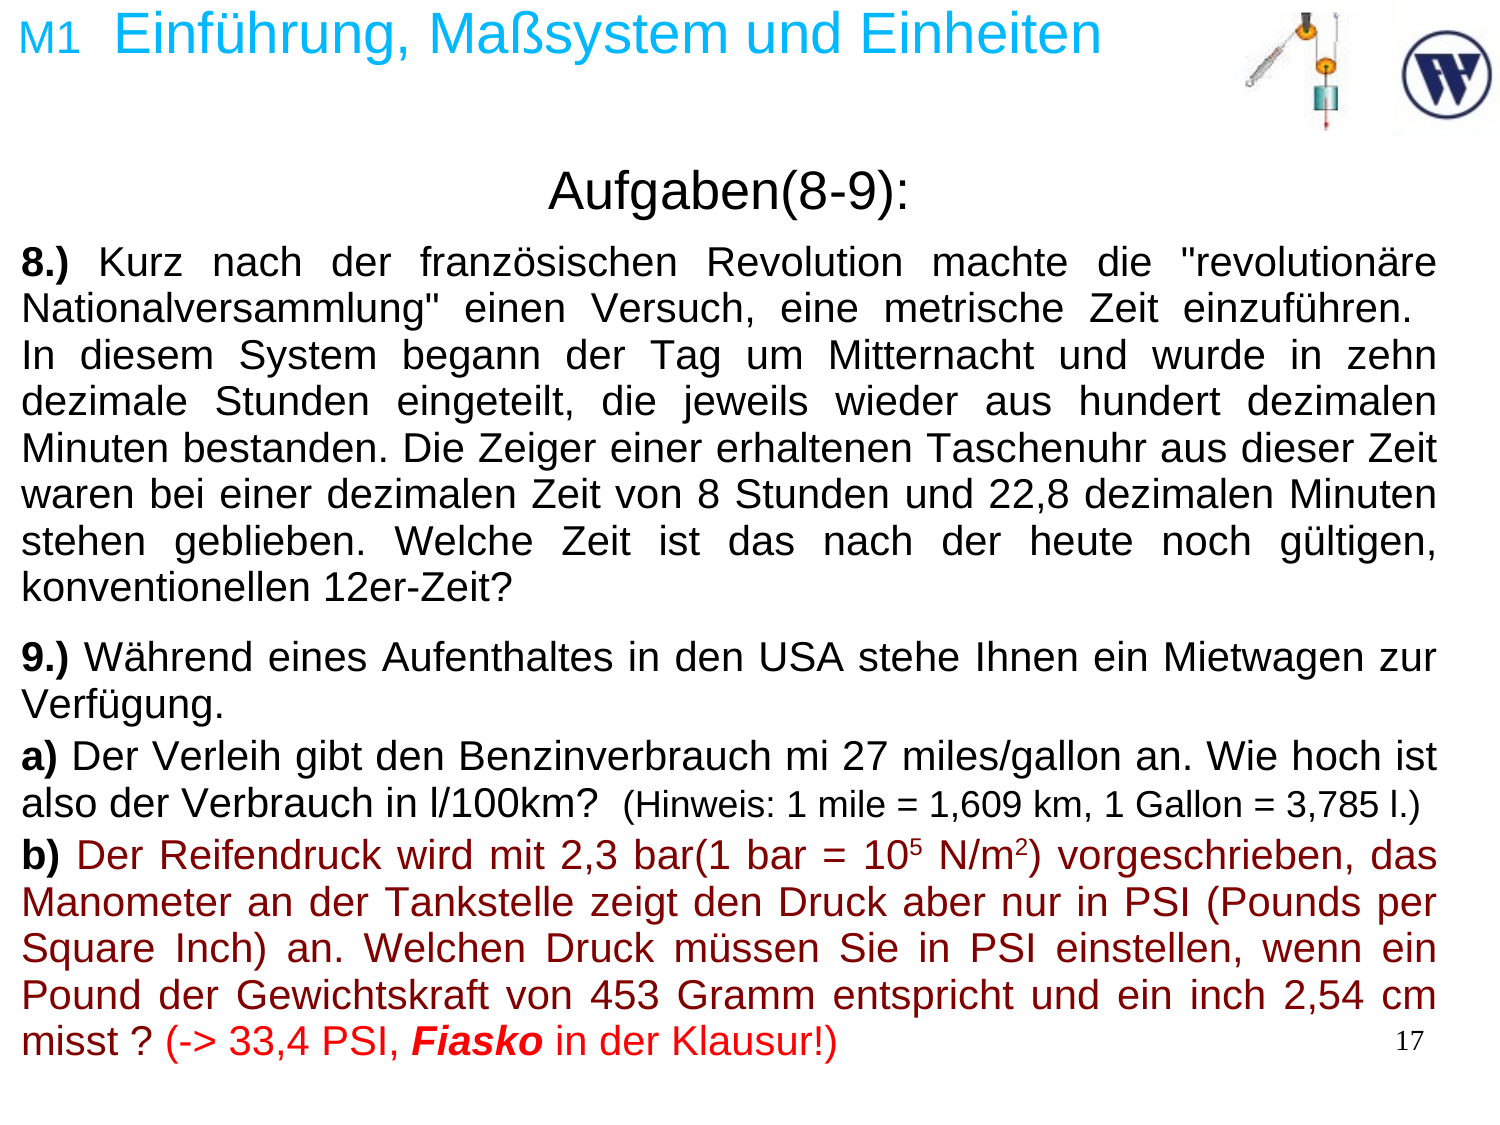

Aufgaben(8-9):
8.) Kurz nach der französischen Revolution machte die "revolutionäre Nationalversammlung" einen Versuch, eine metrische Zeit einzuführen.
In diesem System begann der Tag um Mitternacht und wurde in zehn dezimale Stunden eingeteilt, die jeweils wieder aus hundert dezimalen Minuten bestanden. Die Zeiger einer erhaltenen Taschenuhr aus dieser Zeit waren bei einer dezimalen Zeit von 8 Stunden und 22,8 dezimalen Minuten stehen geblieben. Welche Zeit ist das nach der heute noch gültigen, konventionellen 12er-Zeit?
9.) Während eines Aufenthaltes in den USA stehe Ihnen ein Mietwagen zur Verfügung.
a) Der Verleih gibt den Benzinverbrauch mi 27 miles/gallon an. Wie hoch ist also der Verbrauch in l/100km? (Hinweis: 1 mile = 1,609 km, 1 Gallon = 3,785 l.)
b) Der Reifendruck wird mit 2,3 bar(1 bar = 105 N/m2) vorgeschrieben, das Manometer an der Tankstelle zeigt den Druck aber nur in PSI (Pounds per Square Inch) an. Welchen Druck müssen Sie in PSI einstellen, wenn ein Pound der Gewichtskraft von 453 Gramm entspricht und ein inch 2,54 cm misst ? (-> 33,4 PSI, Fiasko in der Klausur!)
17